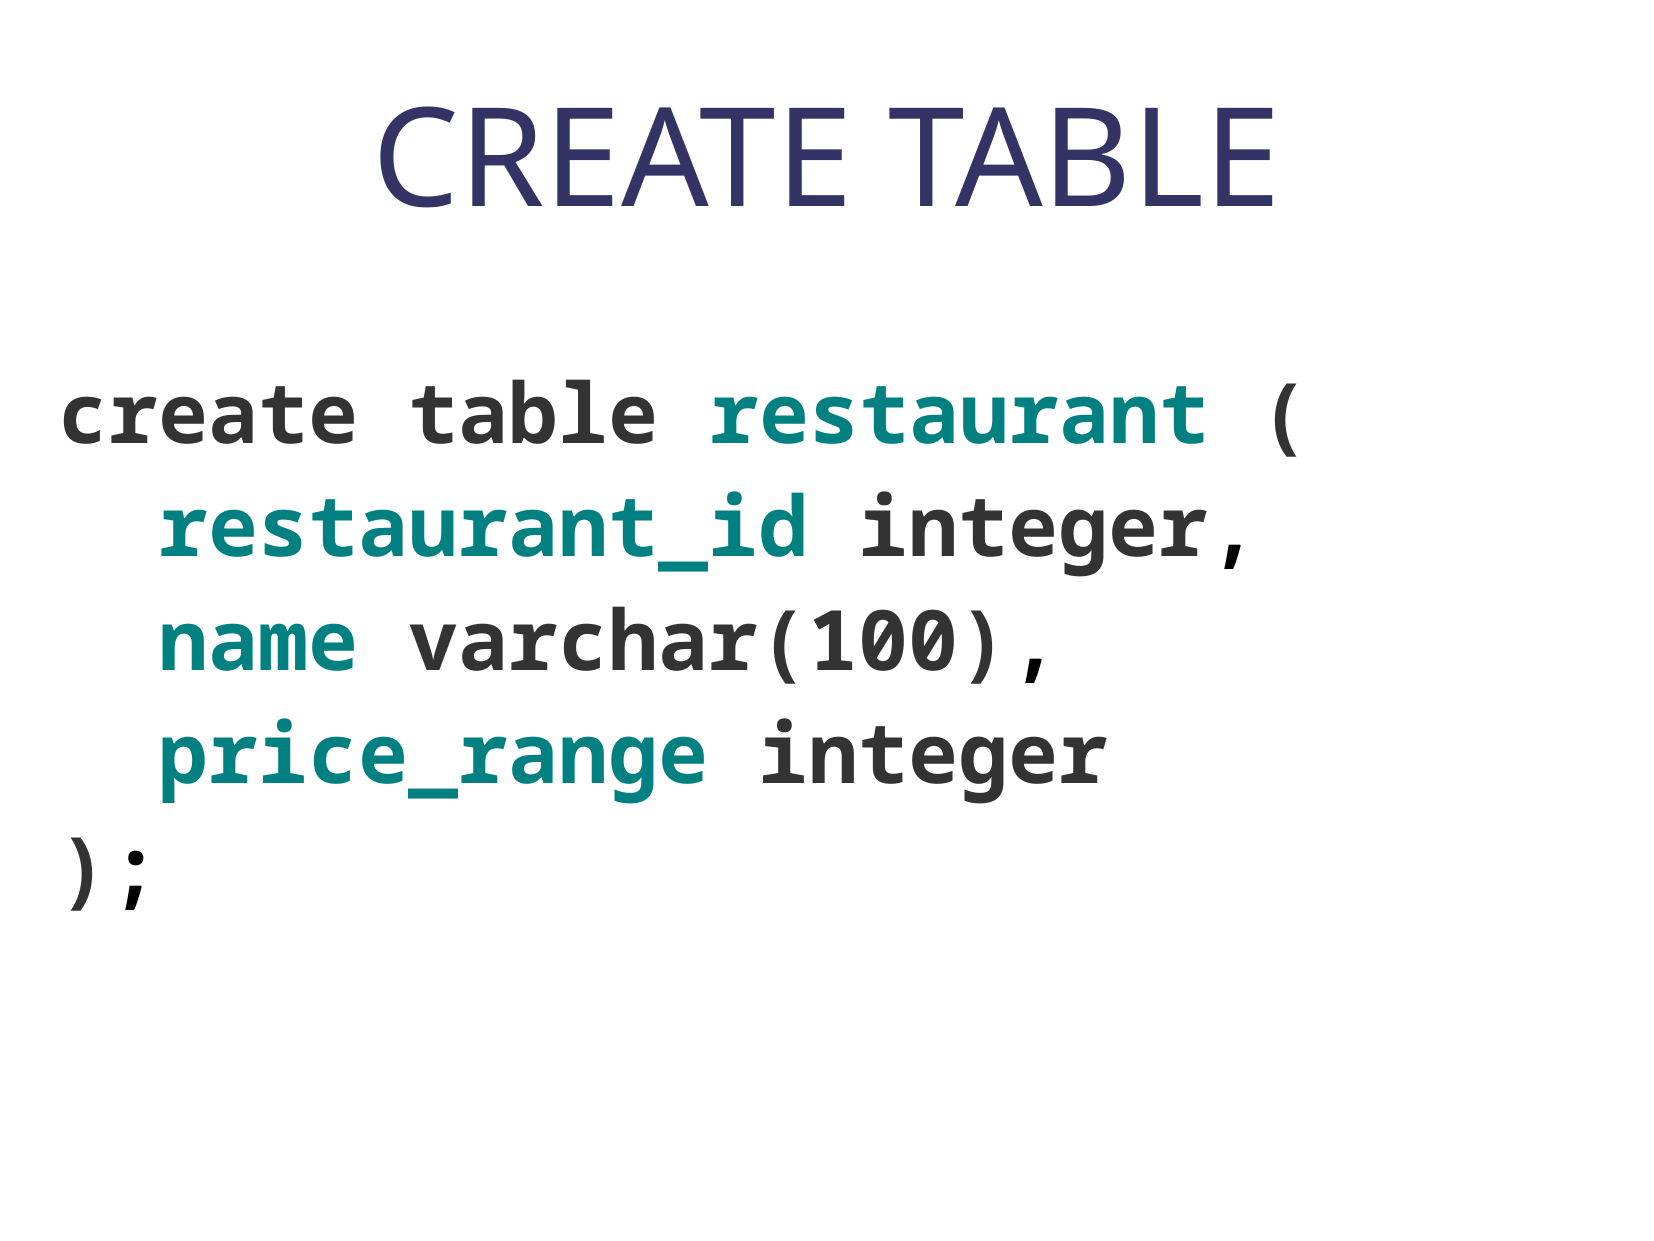

# CREATE TABLE
create table restaurant (
 restaurant_id integer,
 name varchar(100),
 price_range integer
);